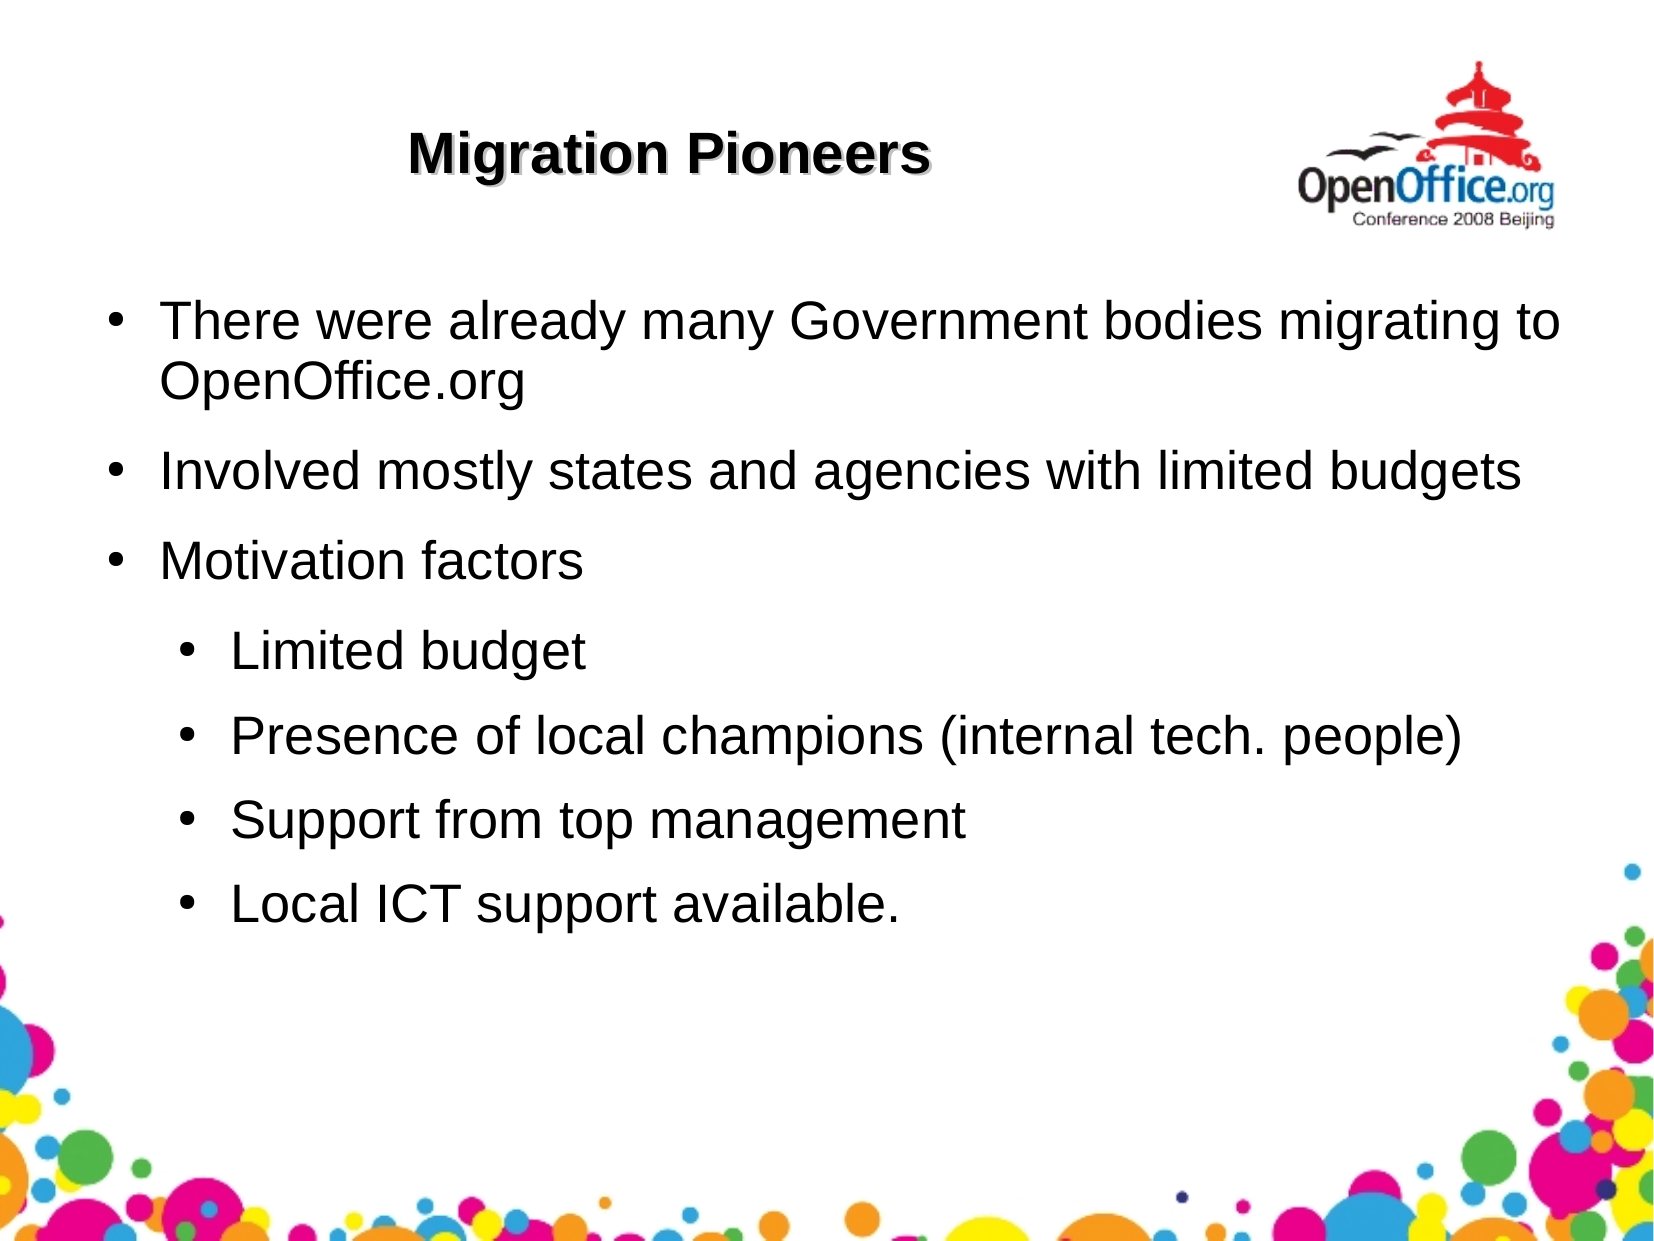

# Migration Pioneers
There were already many Government bodies migrating to OpenOffice.org
Involved mostly states and agencies with limited budgets
Motivation factors
Limited budget
Presence of local champions (internal tech. people)
Support from top management
Local ICT support available.